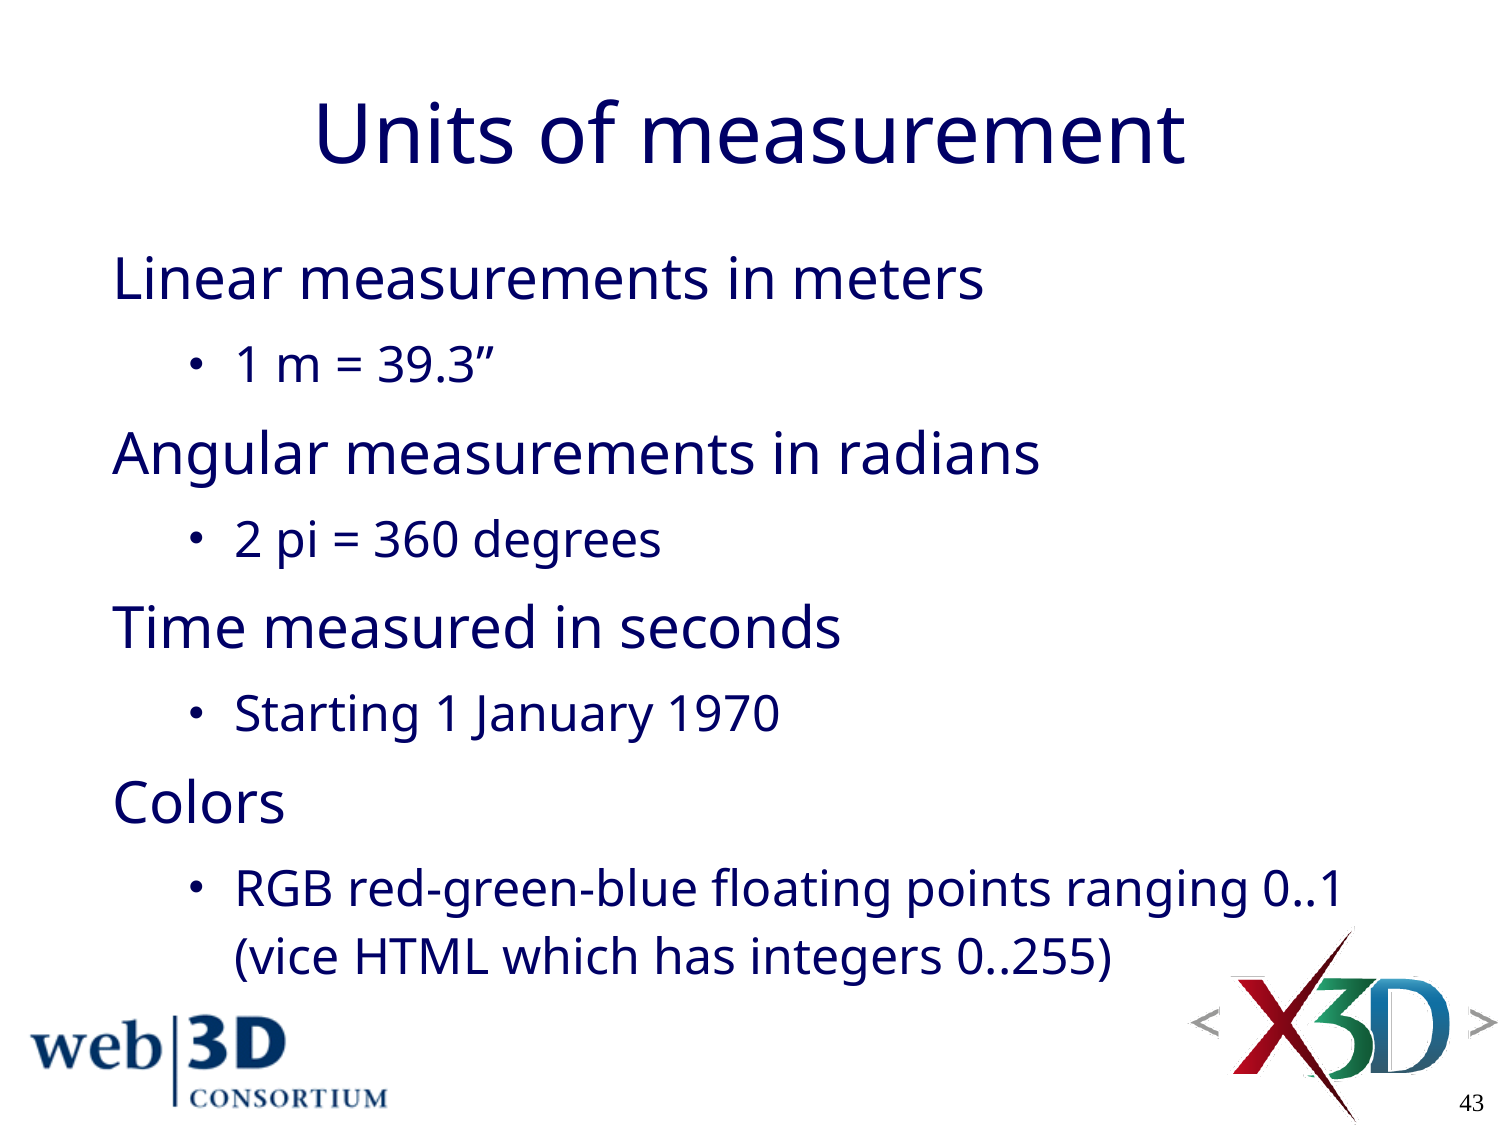

# Units of measurement
Linear measurements in meters
1 m = 39.3”
Angular measurements in radians
2 pi = 360 degrees
Time measured in seconds
Starting 1 January 1970
Colors
RGB red-green-blue floating points ranging 0..1 (vice HTML which has integers 0..255)